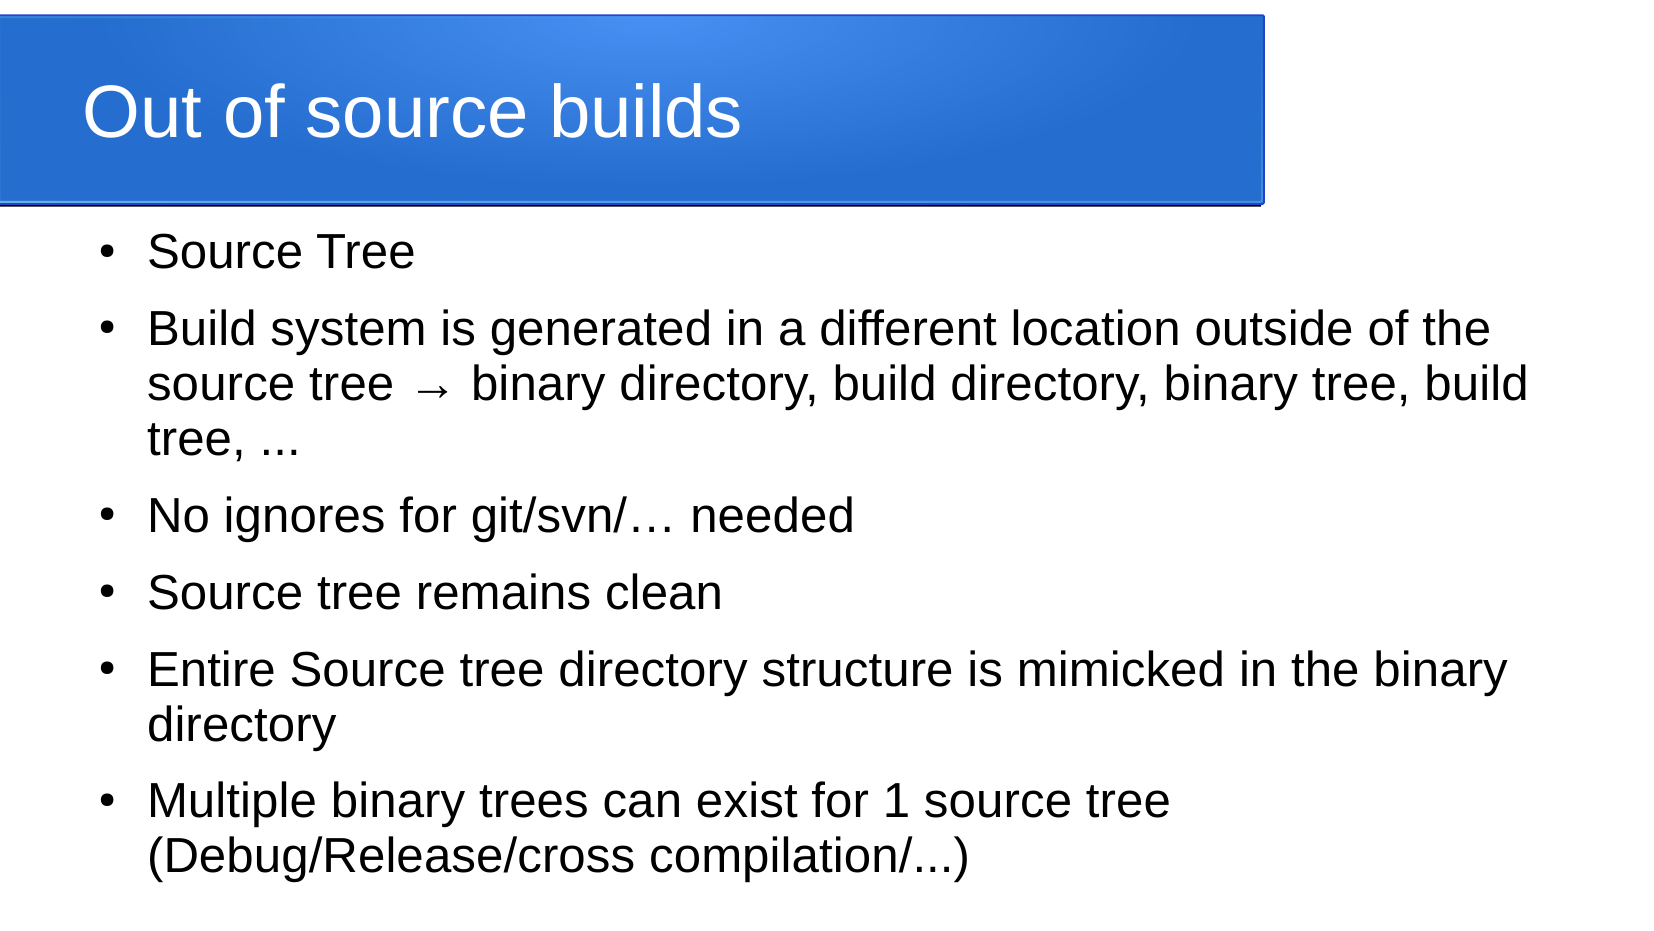

# Out of source builds
Source Tree
Build system is generated in a different location outside of the source tree → binary directory, build directory, binary tree, build tree, ...
No ignores for git/svn/… needed
Source tree remains clean
Entire Source tree directory structure is mimicked in the binary directory
Multiple binary trees can exist for 1 source tree (Debug/Release/cross compilation/...)